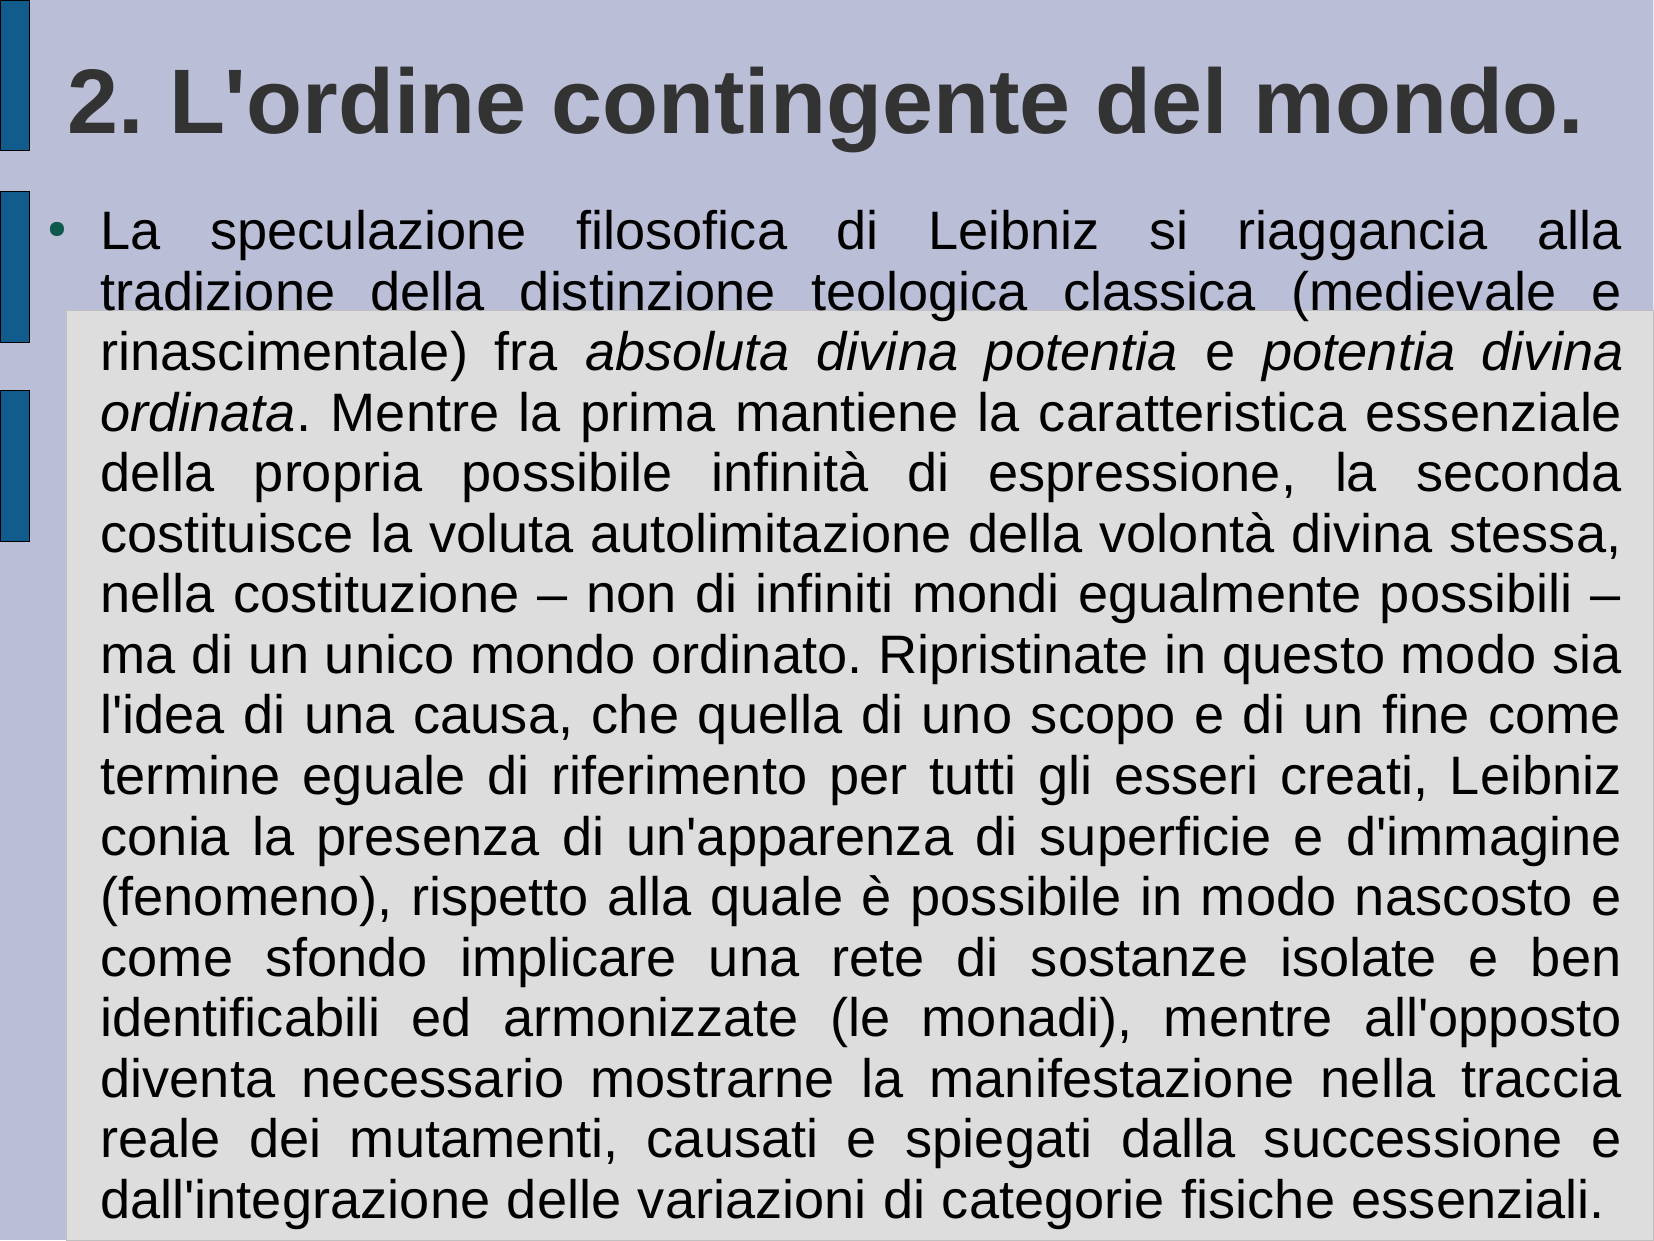

# 2. L'ordine contingente del mondo.
La speculazione filosofica di Leibniz si riaggancia alla tradizione della distinzione teologica classica (medievale e rinascimentale) fra absoluta divina potentia e potentia divina ordinata. Mentre la prima mantiene la caratteristica essenziale della propria possibile infinità di espressione, la seconda costituisce la voluta autolimitazione della volontà divina stessa, nella costituzione – non di infiniti mondi egualmente possibili – ma di un unico mondo ordinato. Ripristinate in questo modo sia l'idea di una causa, che quella di uno scopo e di un fine come termine eguale di riferimento per tutti gli esseri creati, Leibniz conia la presenza di un'apparenza di superficie e d'immagine (fenomeno), rispetto alla quale è possibile in modo nascosto e come sfondo implicare una rete di sostanze isolate e ben identificabili ed armonizzate (le monadi), mentre all'opposto diventa necessario mostrarne la manifestazione nella traccia reale dei mutamenti, causati e spiegati dalla successione e dall'integrazione delle variazioni di categorie fisiche essenziali.